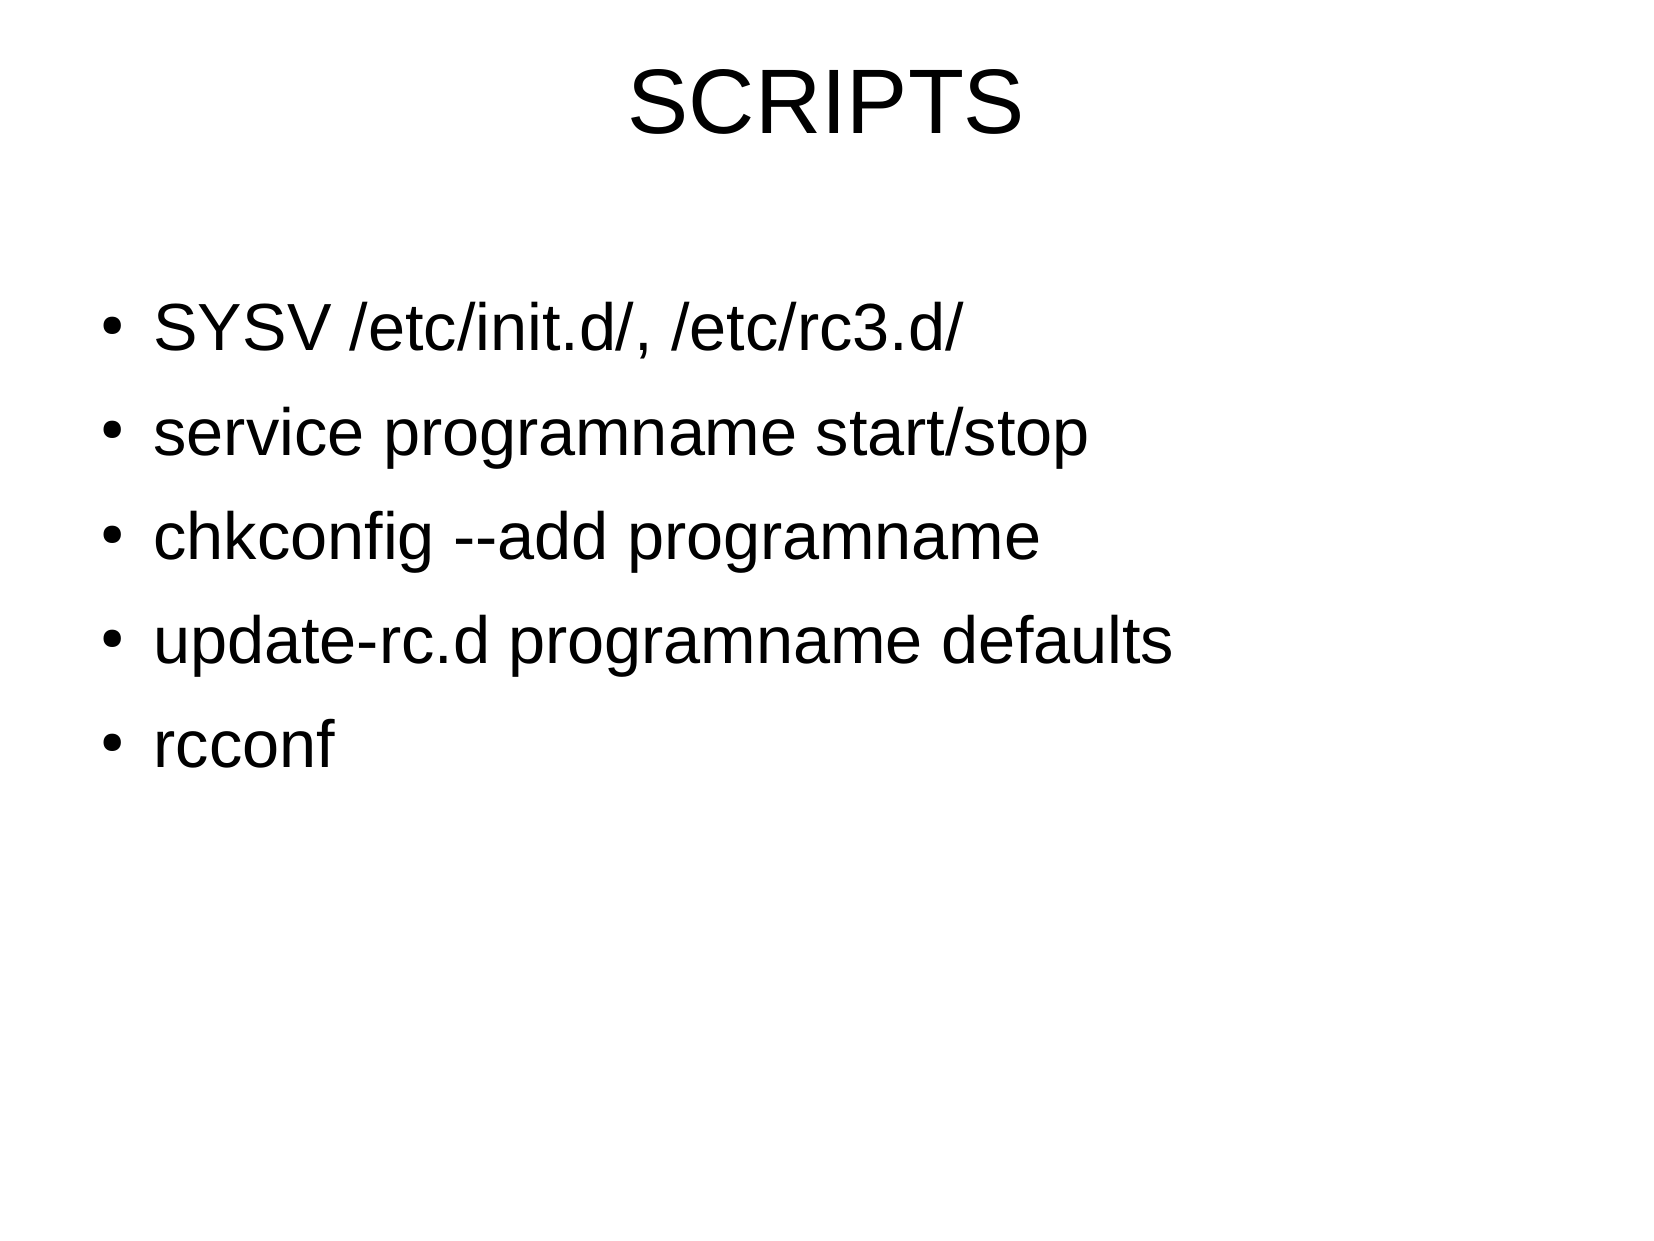

# SCRIPTS
SYSV /etc/init.d/, /etc/rc3.d/
service programname start/stop
chkconfig --add programname
update-rc.d programname defaults
rcconf